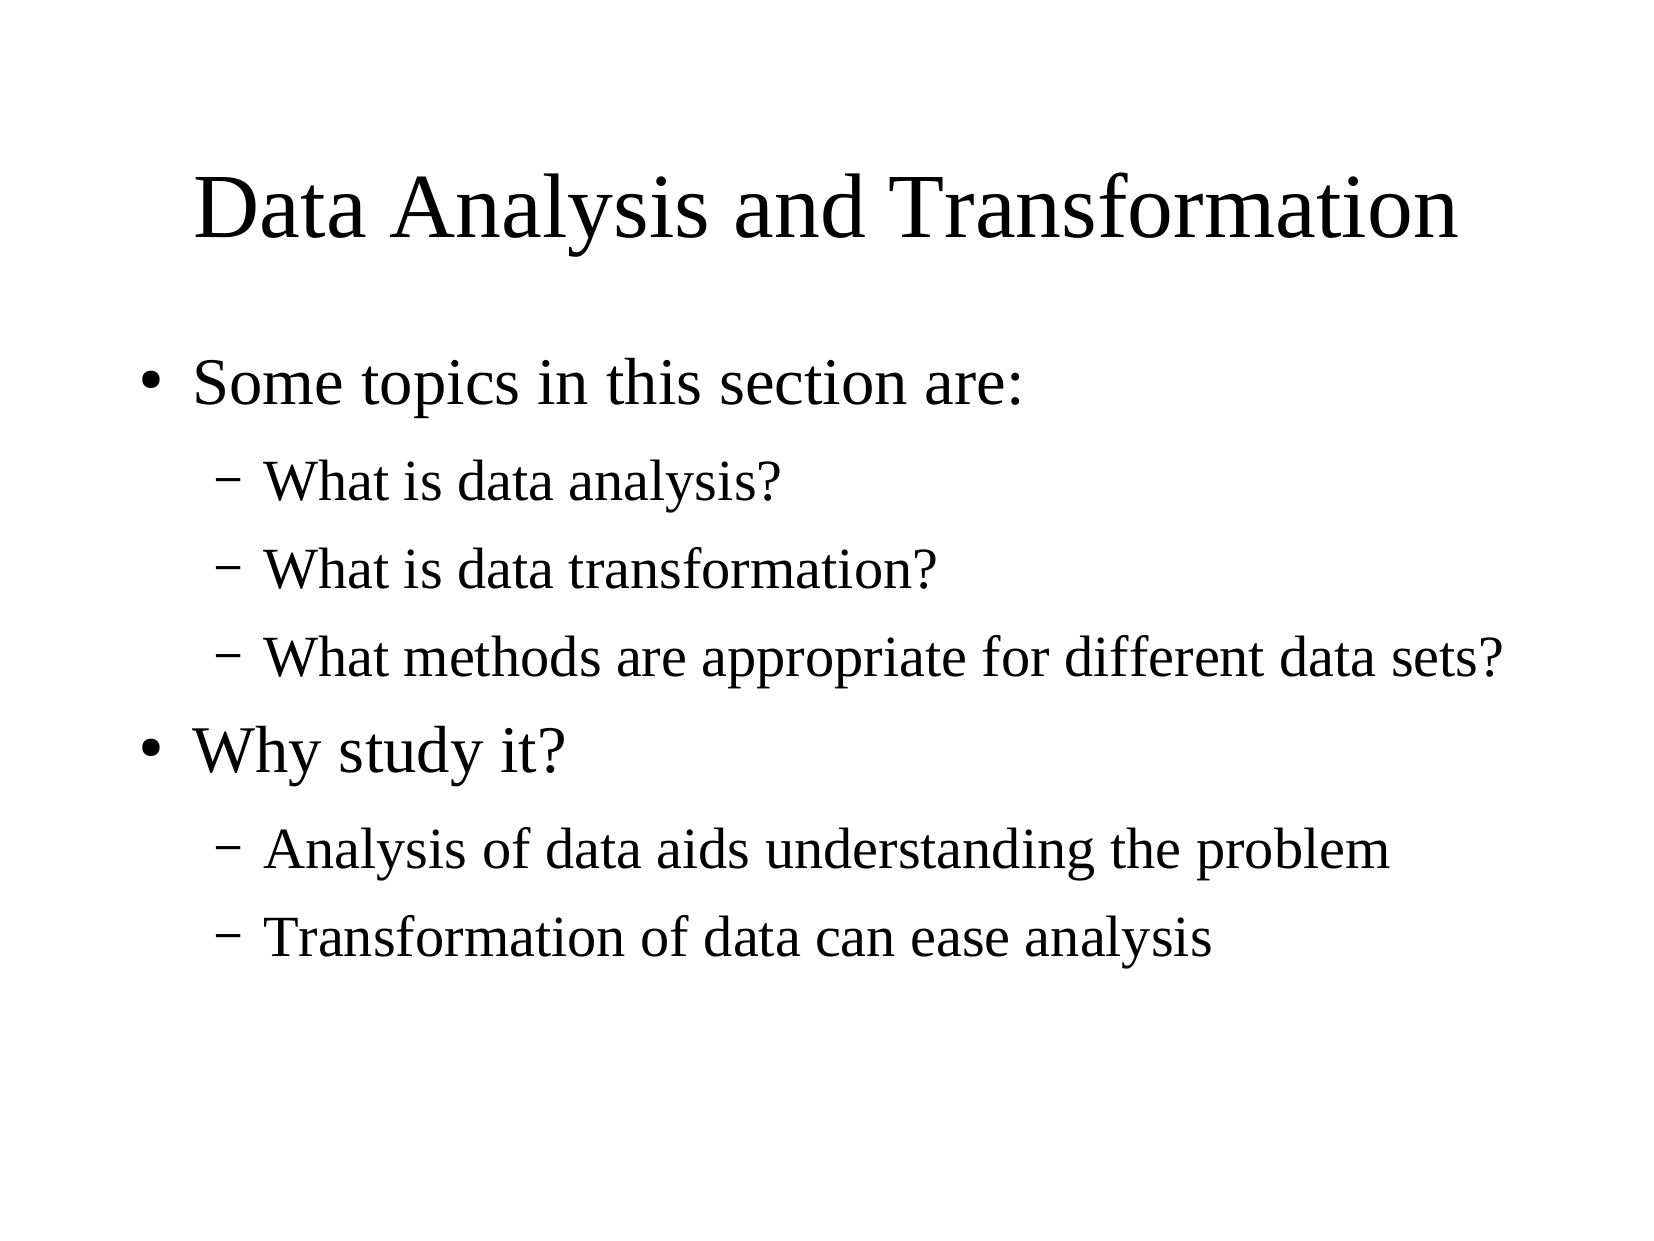

# Data Analysis and Transformation
Some topics in this section are:
What is data analysis?
What is data transformation?
What methods are appropriate for different data sets?
Why study it?
Analysis of data aids understanding the problem
Transformation of data can ease analysis